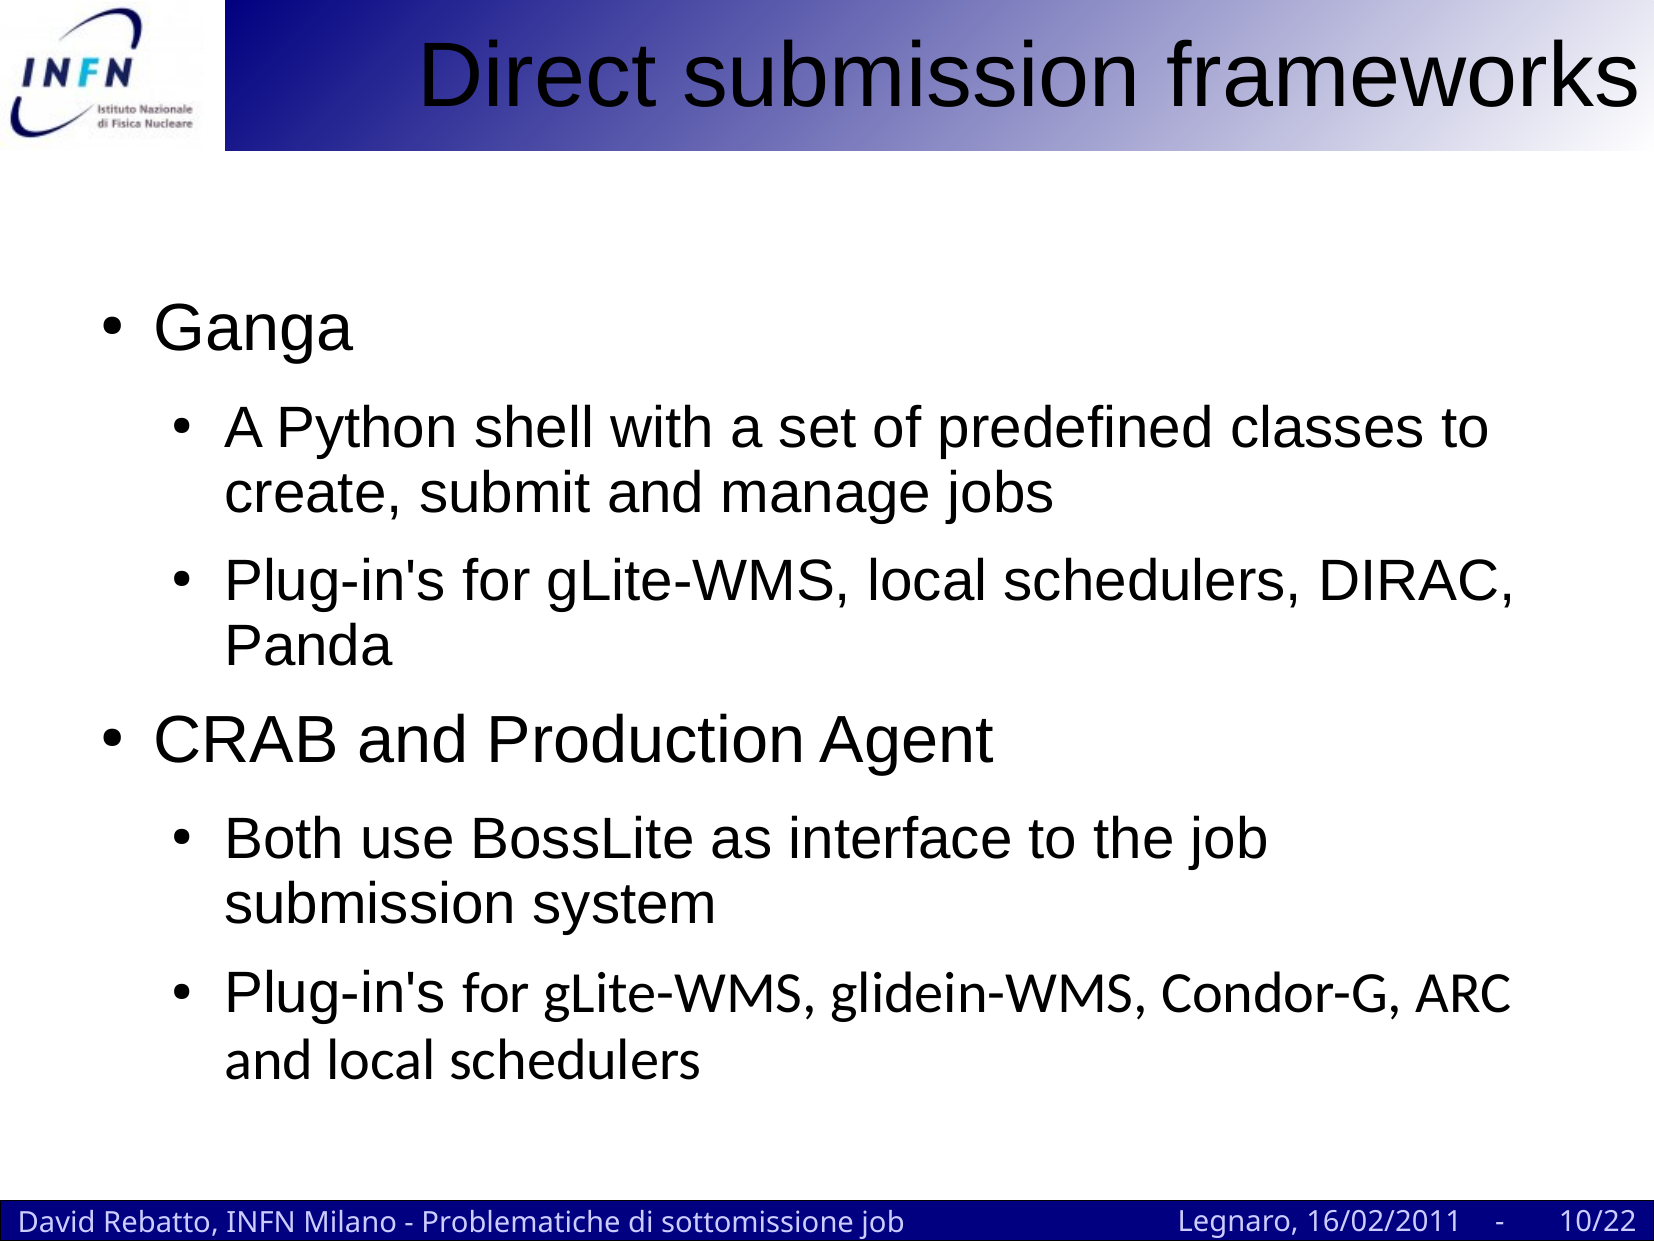

# Direct submission frameworks
Ganga
A Python shell with a set of predefined classes to create, submit and manage jobs
Plug-in's for gLite-WMS, local schedulers, DIRAC, Panda
CRAB and Production Agent
Both use BossLite as interface to the job submission system
Plug-in's for gLite-WMS, glidein-WMS, Condor-G, ARC and local schedulers
Legnaro, 16/02/2011
10
David Rebatto, INFN Milano - Problematiche di sottomissione job